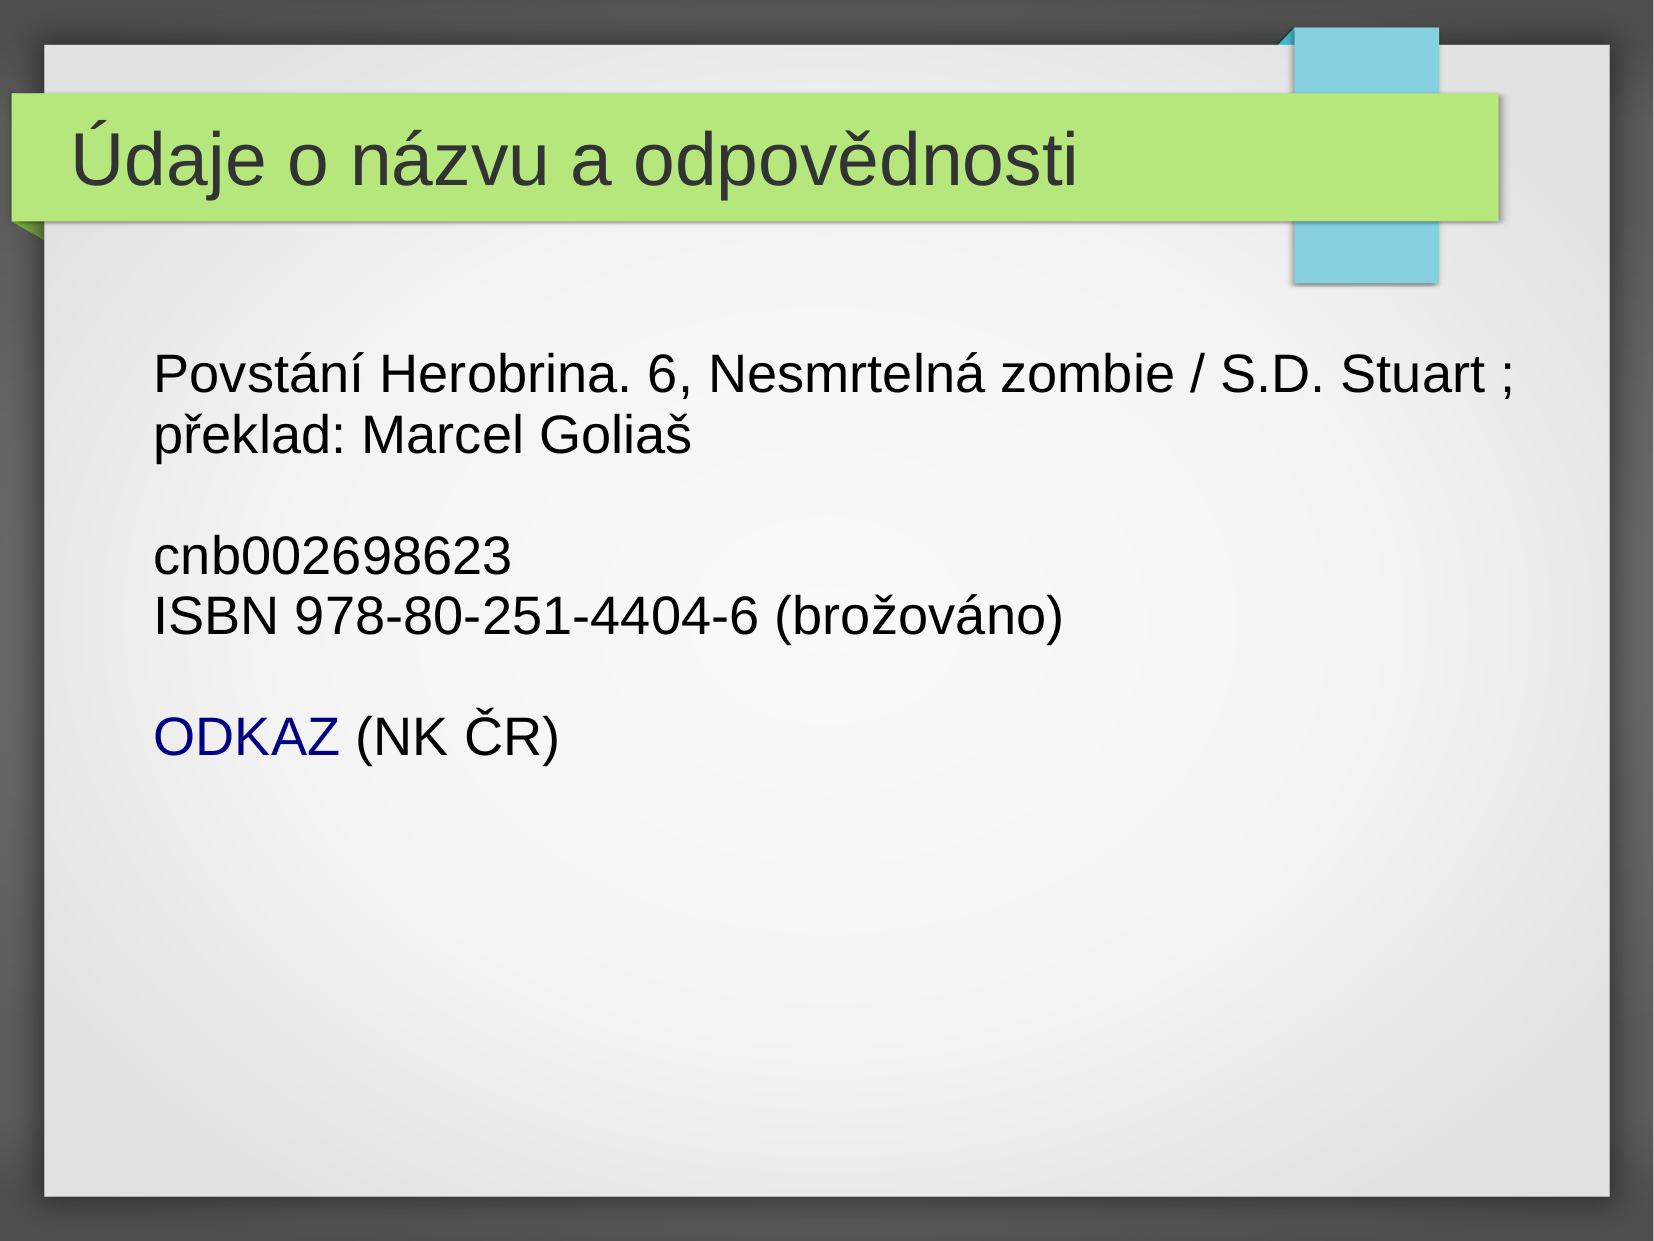

# Údaje o názvu a odpovědnosti
Povstání Herobrina. 6, Nesmrtelná zombie / S.D. Stuart ; překlad: Marcel Goliaš
cnb002698623
ISBN 978-80-251-4404-6 (brožováno)
ODKAZ (NK ČR)